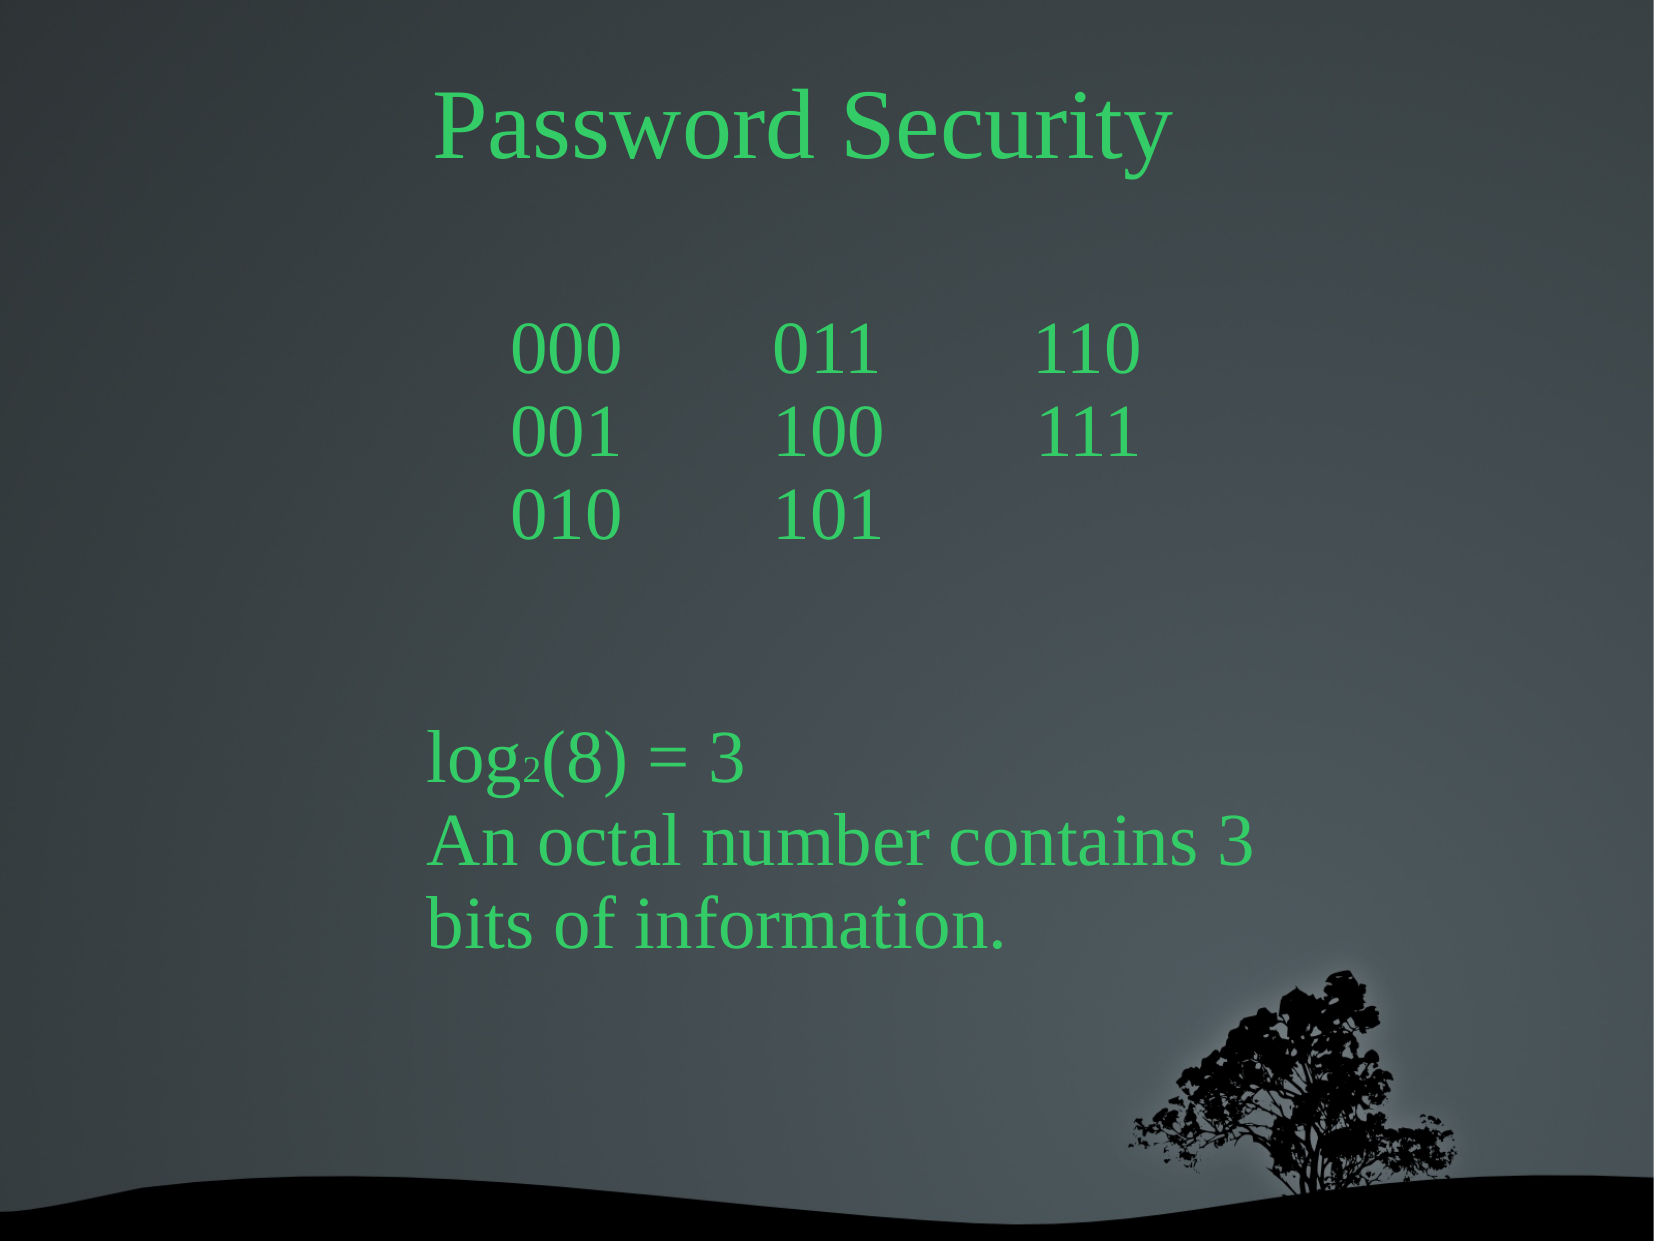

Password Security
000 011 110
001 100 111
010 101
log2(8) = 3
An octal number contains 3
bits of information.